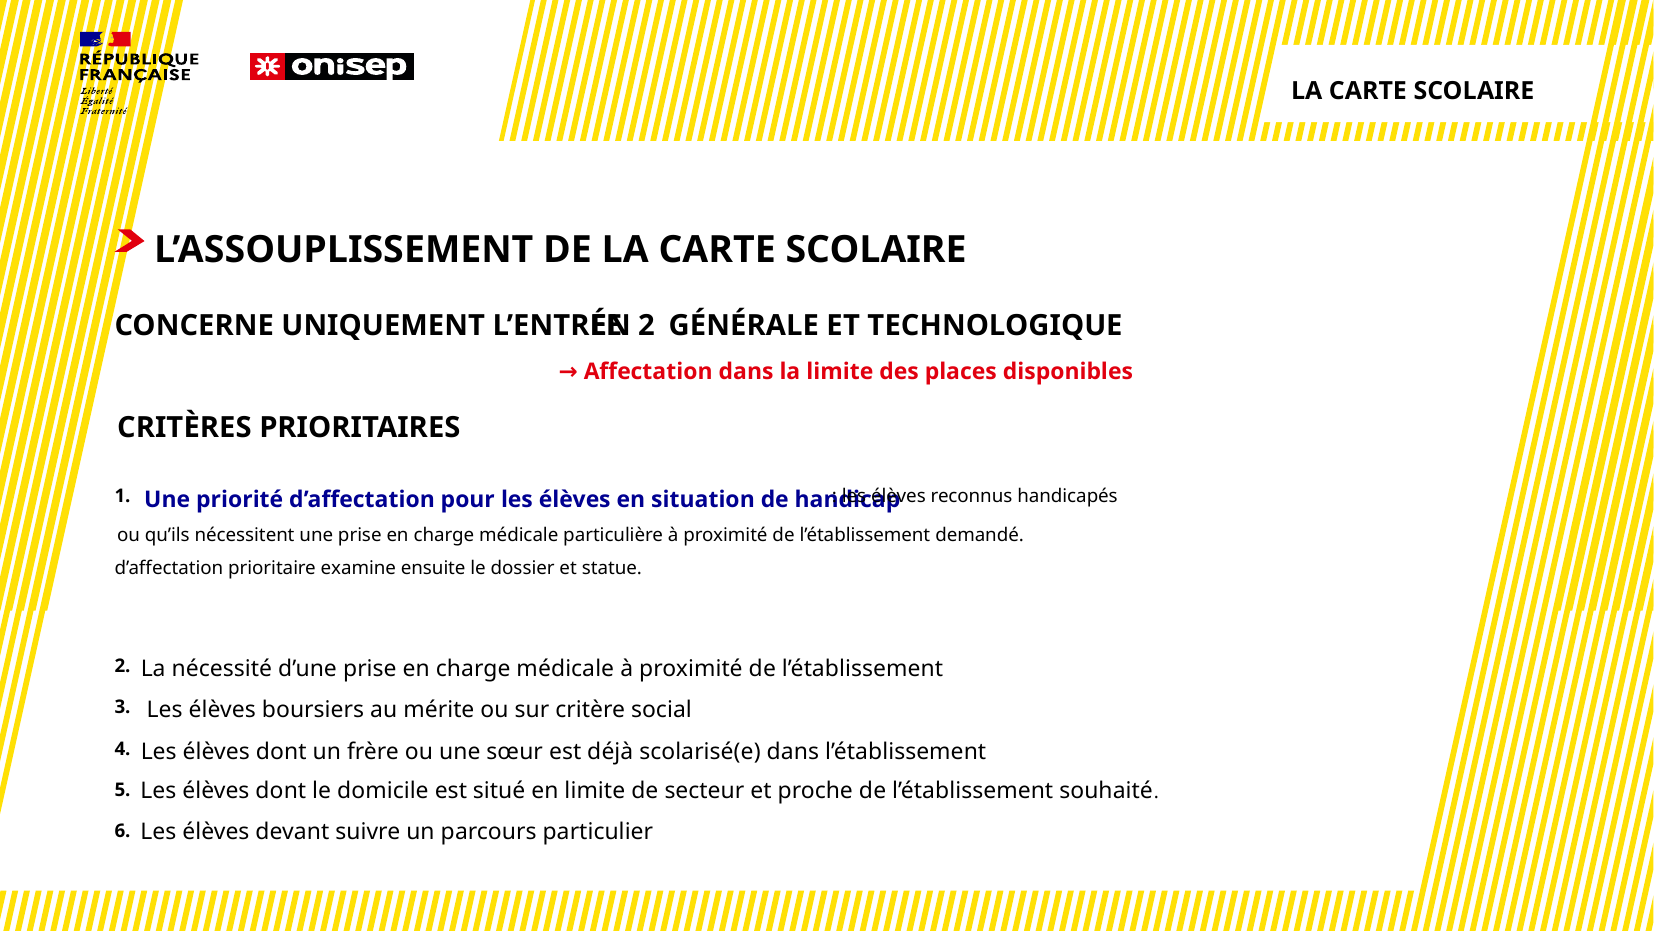

LA CARTE SCOLAIRE
 L’ASSOUPLISSEMENT DE LA CARTE SCOLAIRE
CONCERNE UNIQUEMENT L’ENTRÉE
EN 2
 GÉNÉRALE ET TECHNOLOGIQUE
→ Affectation dans la limite des places disponibles
CRITÈRES PRIORITAIRES
1.
Une priorité d’affectation pour les élèves en situation de handicap
 : les élèves reconnus handicapés
ou qu’ils nécessitent une prise en charge médicale particulière à proximité de l’établissement demandé.
d’affectation prioritaire examine ensuite le dossier et statue.
 La nécessité d’une prise en charge médicale à proximité de l’établissement
2.
 Les élèves boursiers au mérite ou sur critère social
3.
 Les élèves dont un frère ou une sœur est déjà scolarisé(e) dans l’établissement
4.
 Les élèves dont le domicile est situé en limite de secteur et proche de l’établissement souhaité.
5.
 Les élèves devant suivre un parcours particulier
6.